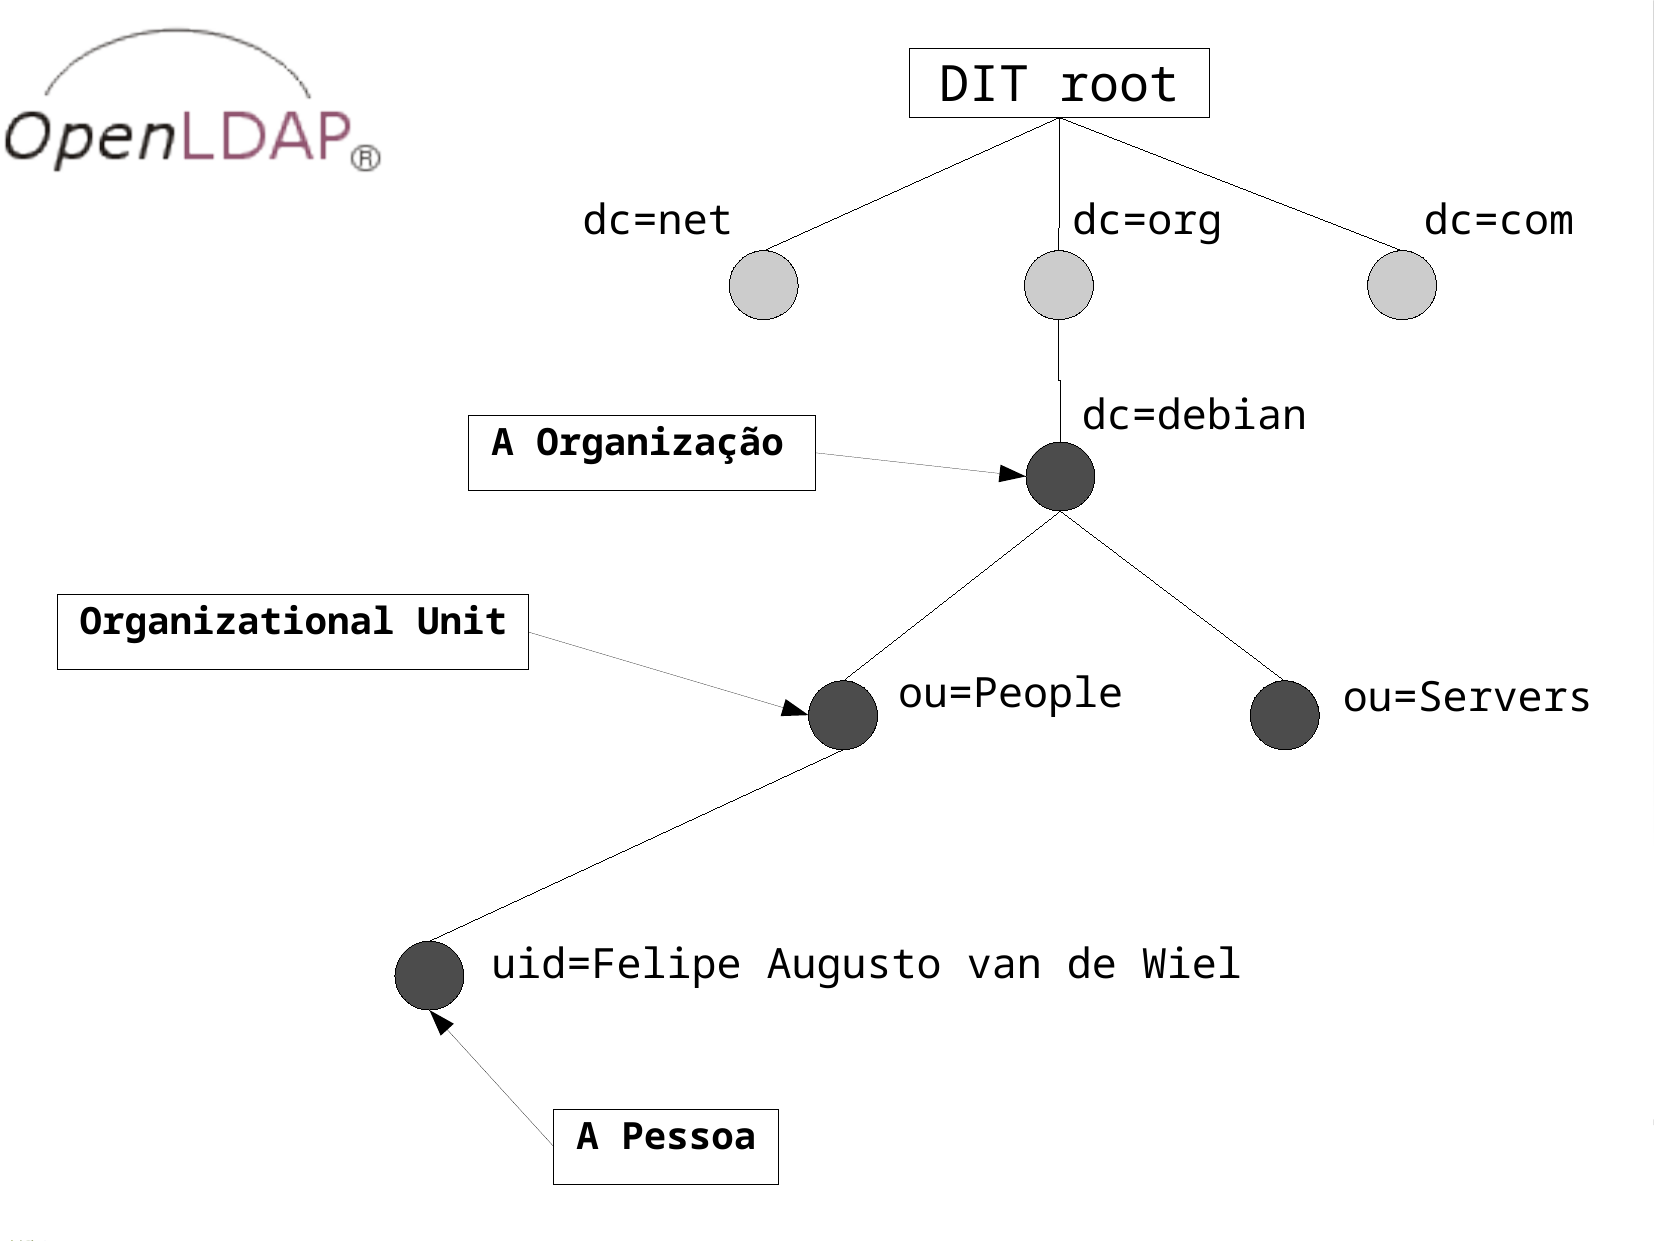

DIT root
dc=net
dc=org
dc=com
dc=debian
 A Organização
 Organizational Unit
ou=People
ou=Servers
uid=Felipe Augusto van de Wiel
 A Pessoa